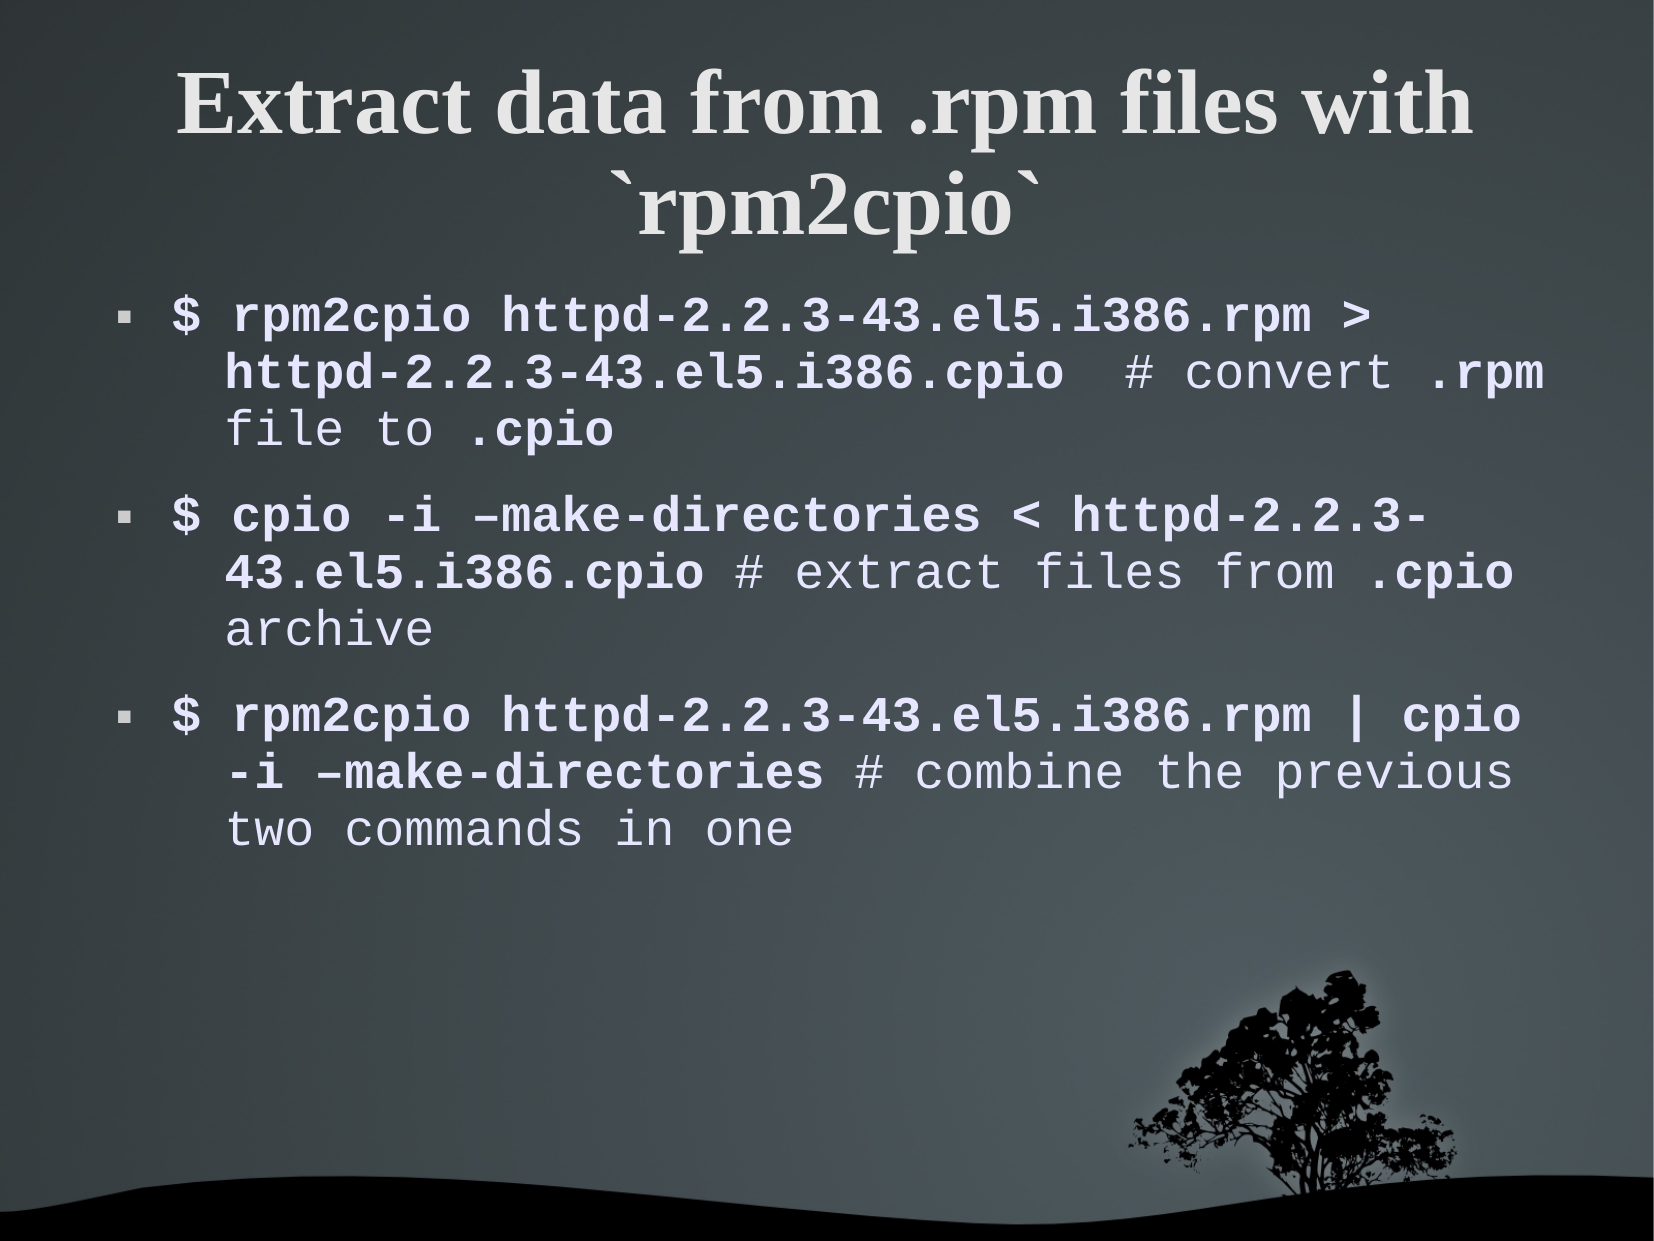

# Extract data from .rpm files with `rpm2cpio`
$ rpm2cpio httpd-2.2.3-43.el5.i386.rpm > httpd-2.2.3-43.el5.i386.cpio # convert .rpm file to .cpio
$ cpio -i –make-directories < httpd-2.2.3-43.el5.i386.cpio # extract files from .cpio archive
$ rpm2cpio httpd-2.2.3-43.el5.i386.rpm | cpio -i –make-directories # combine the previous two commands in one